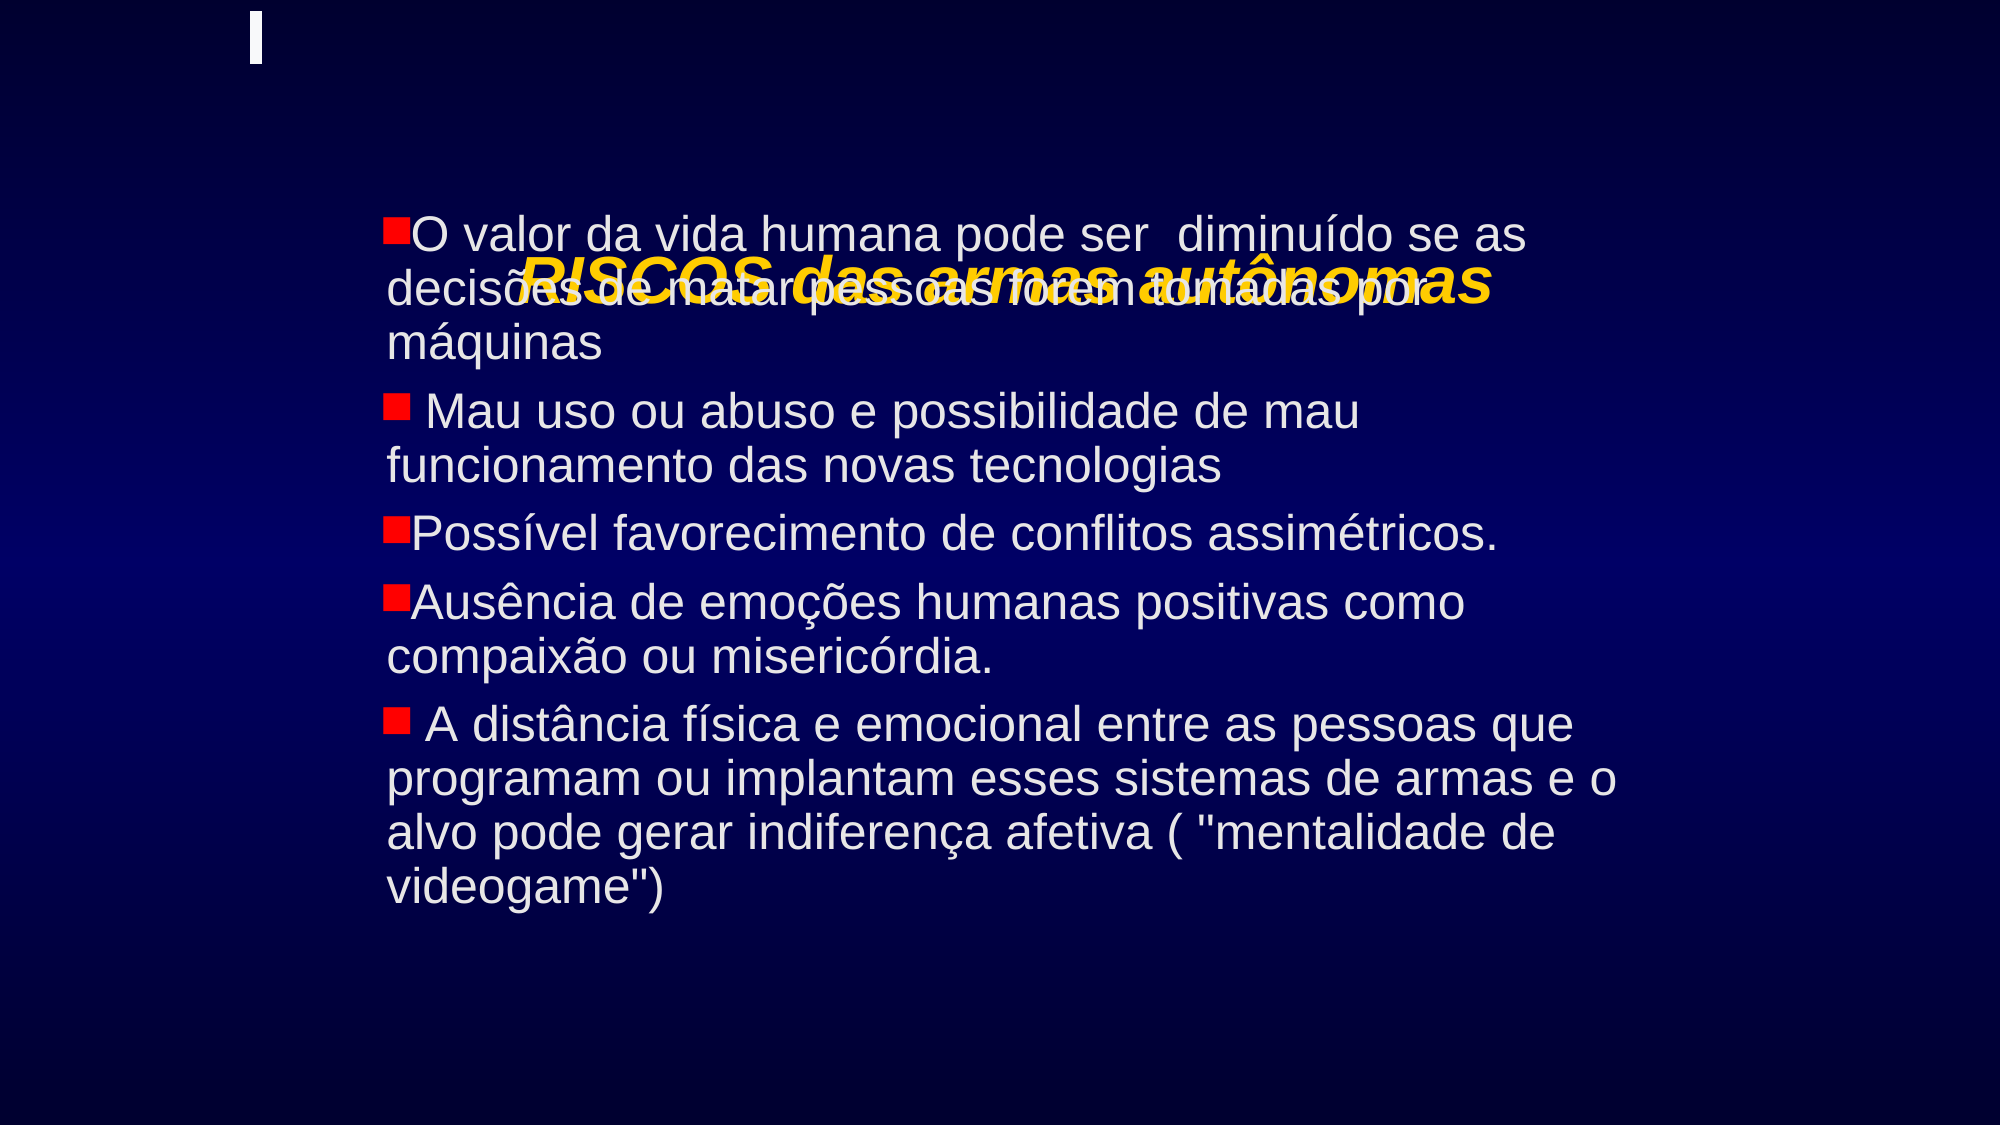

RISCOS das armas autônomas
O valor da vida humana pode ser diminuído se as decisões de matar pessoas forem tomadas por máquinas
 Mau uso ou abuso e possibilidade de mau funcionamento das novas tecnologias
Possível favorecimento de conflitos assimétricos.
Ausência de emoções humanas positivas como compaixão ou misericórdia.
 A distância física e emocional entre as pessoas que programam ou implantam esses sistemas de armas e o alvo pode gerar indiferença afetiva ( "mentalidade de videogame")